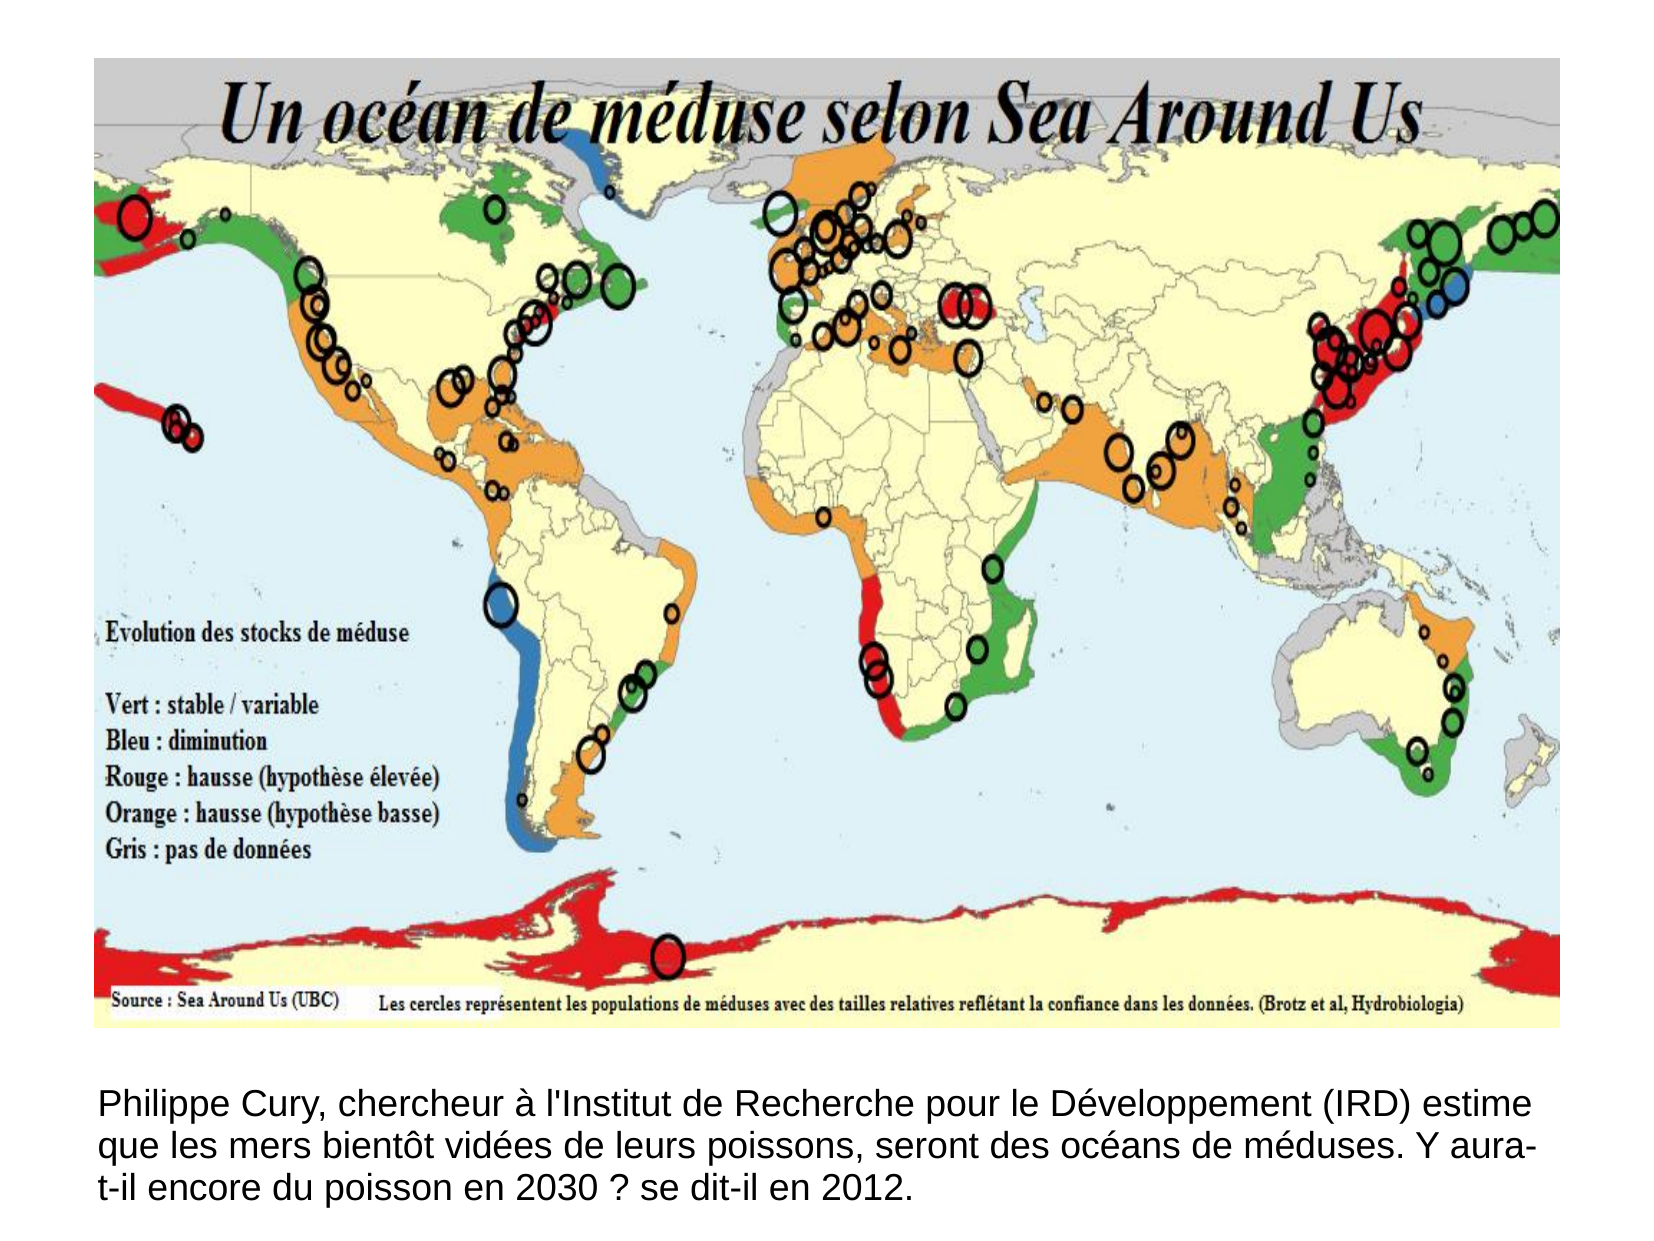

Philippe Cury, chercheur à l'Institut de Recherche pour le Développement (IRD) estime que les mers bientôt vidées de leurs poissons, seront des océans de méduses. Y aura-t-il encore du poisson en 2030 ? se dit-il en 2012.